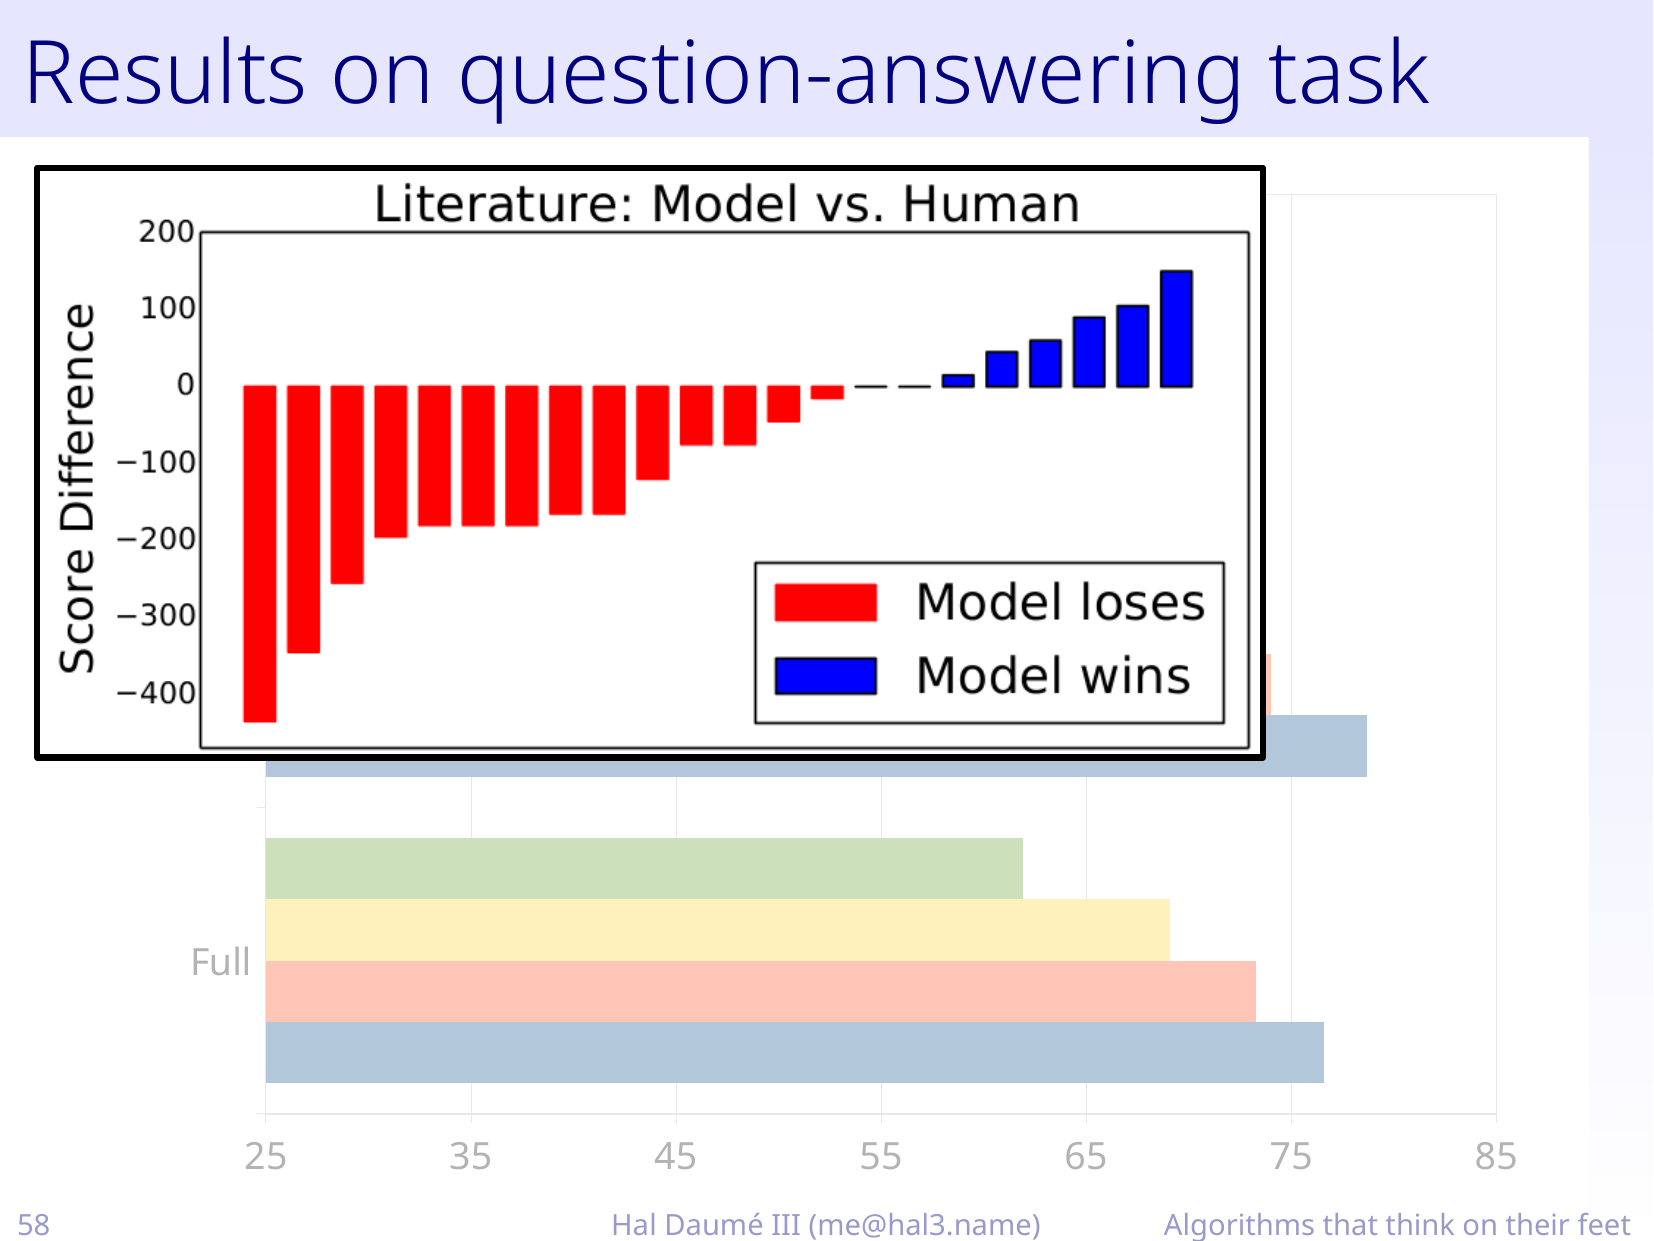

# Results on question-answering task
Literature Questions
### Chart
| Category | Combined | BOW-Wiki | BOW-Wiki | BOW-QB |
|---|---|---|---|---|
| Full | 76.6 | 73.3 | 69.1 | 61.9 |
| 2nd Sent | 78.7 | 74.0 | 68.2 | 54.0 |
| 1st Sent | 44.7 | 41.8 | 36.4 | 27.4 |BOW (QB)
RNN (QB)
BOW (wiki)
Combined